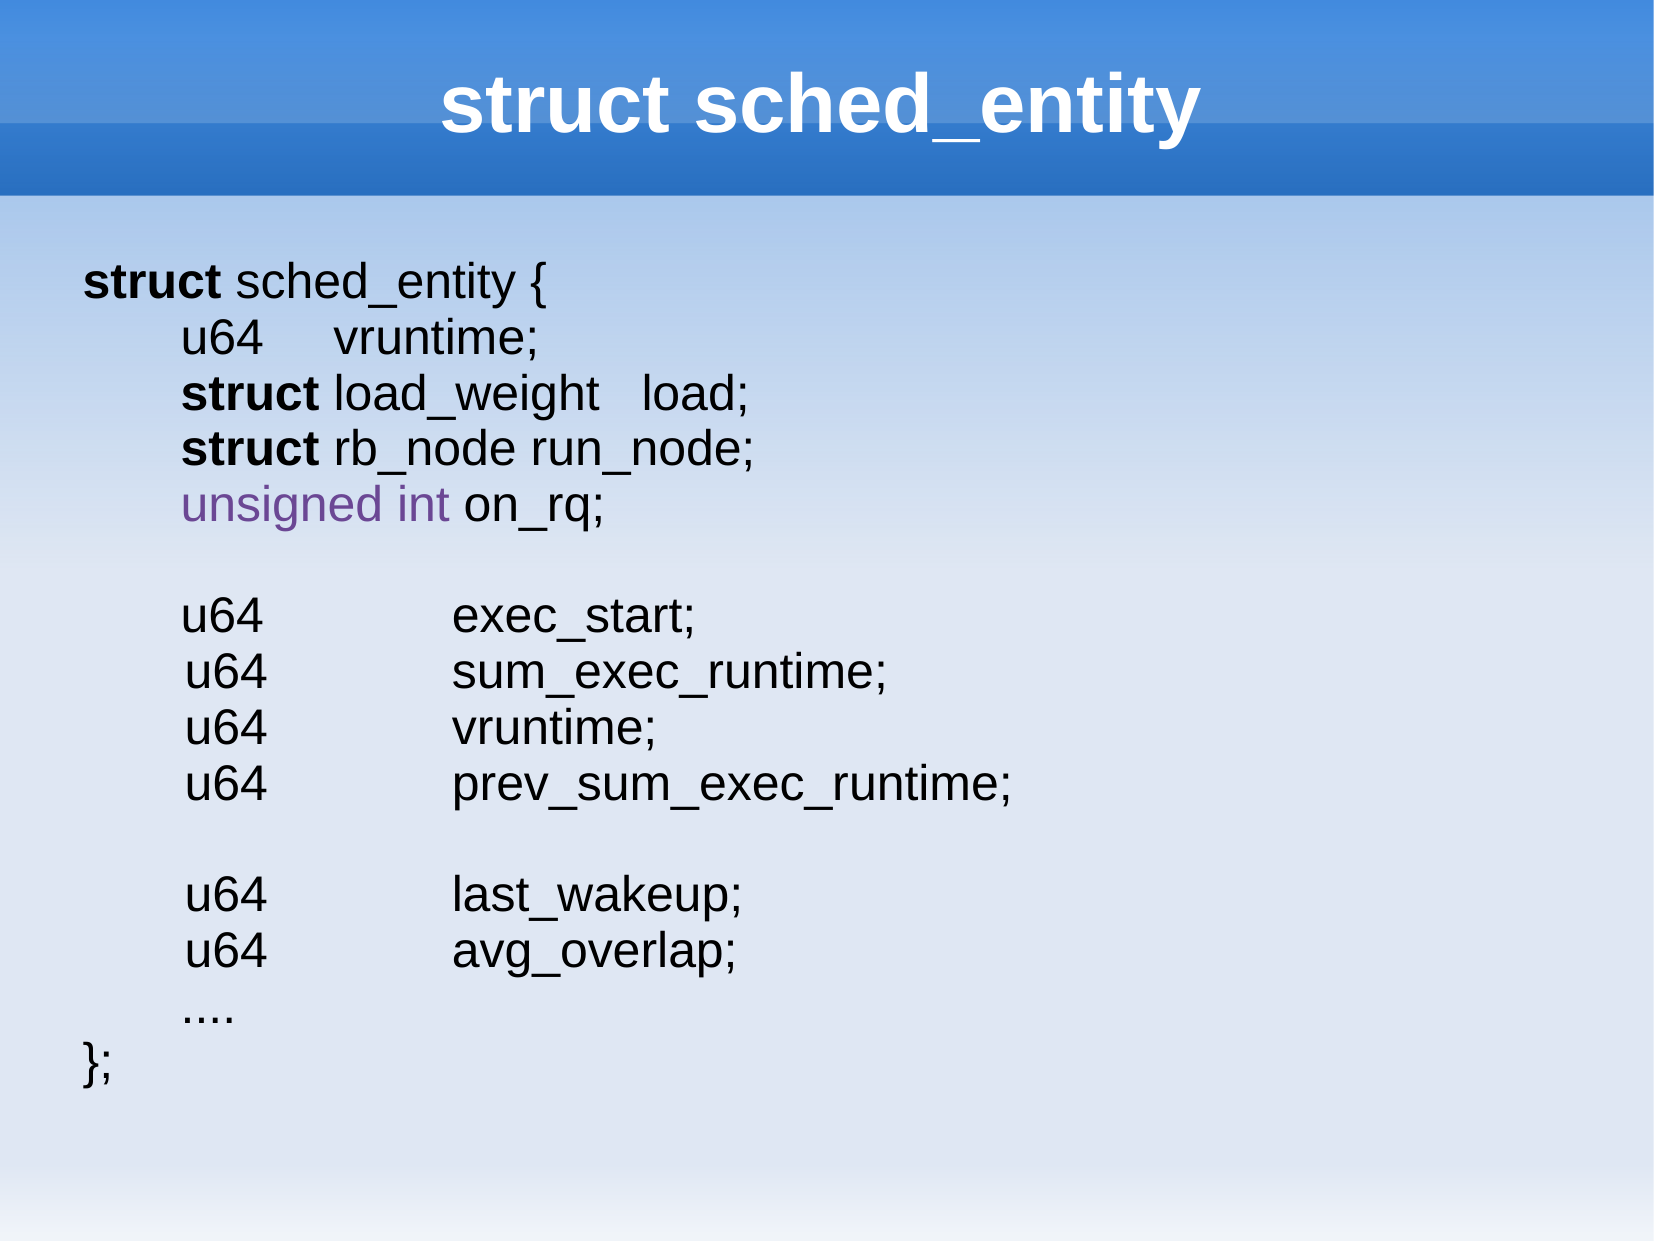

# struct sched_entity
struct sched_entity {
 u64 vruntime;
 struct load_weight load;
 struct rb_node run_node;
 unsigned int on_rq;
 u64			exec_start;
	 u64			sum_exec_runtime;
	 u64			vruntime;
	 u64			prev_sum_exec_runtime;
	 u64			last_wakeup;
	 u64			avg_overlap;
 ....
};